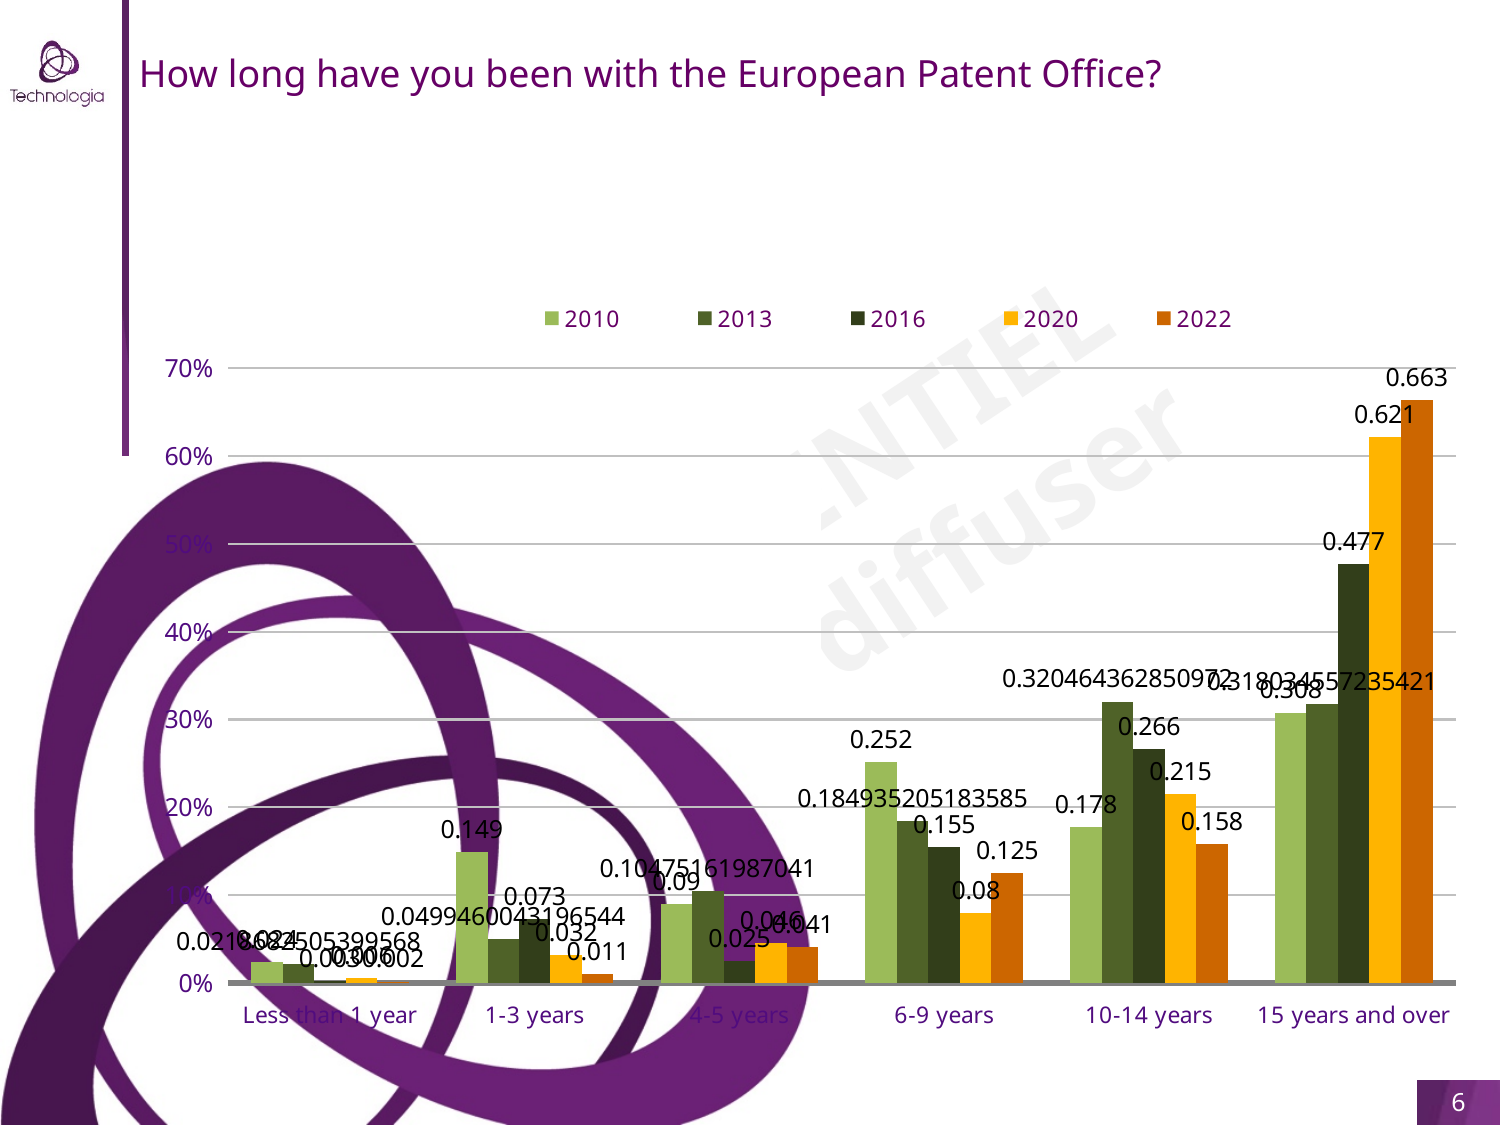

# How long have you been with the European Patent Office?
### Chart
| Category | 2010 | 2013 | 2016 | 2020 | 2022 |
|---|---|---|---|---|---|
| Less than 1 year | 0.024 | 0.0218682505399568 | 0.003 | 0.006 | 0.002 |
| 1-3 years | 0.149 | 0.0499460043196544 | 0.073 | 0.032 | 0.011 |
| 4-5 years | 0.09 | 0.10475161987041 | 0.025 | 0.046 | 0.041 |
| 6-9 years | 0.252 | 0.184935205183585 | 0.155 | 0.08 | 0.125 |
| 10-14 years | 0.178 | 0.320464362850972 | 0.266 | 0.215 | 0.158 |
| 15 years and over | 0.308 | 0.318034557235421 | 0.477 | 0.621 | 0.663 |